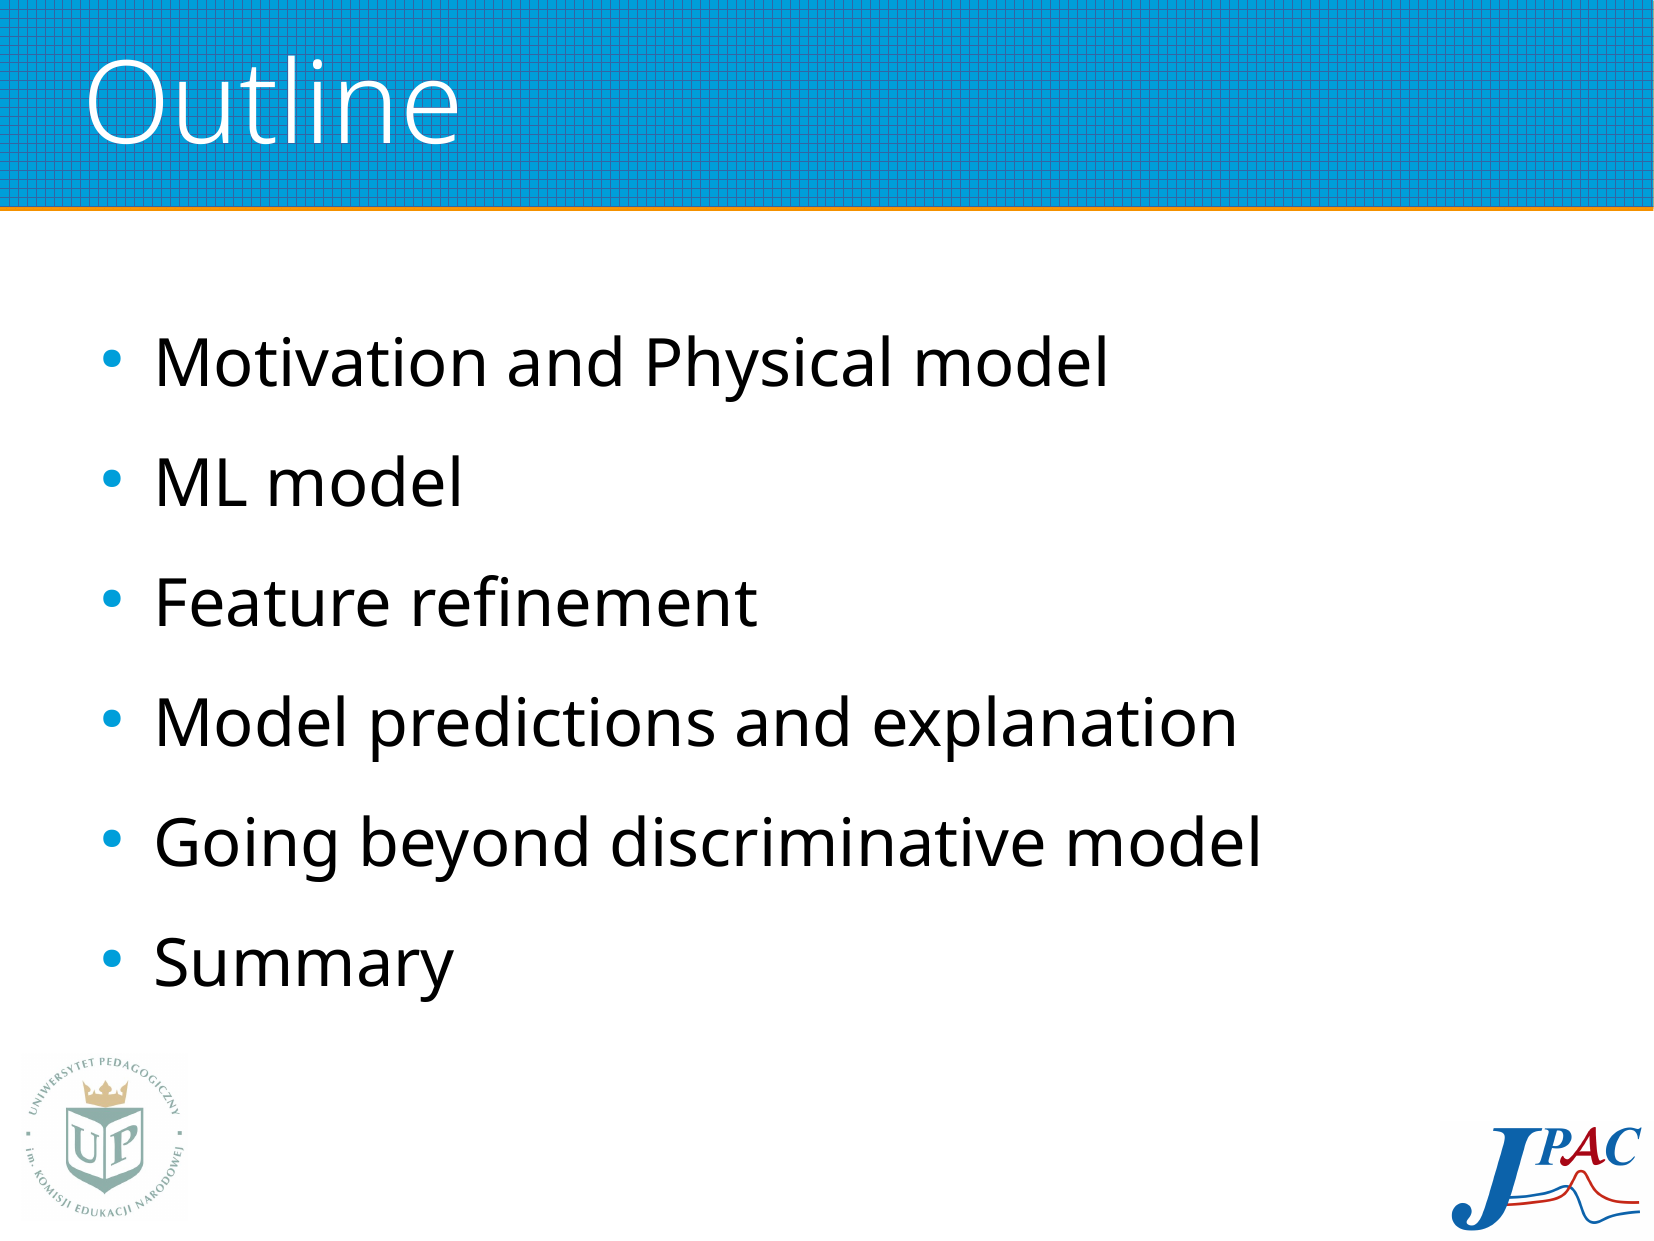

# Outline
Motivation and Physical model
ML model
Feature refinement
Model predictions and explanation
Going beyond discriminative model
Summary